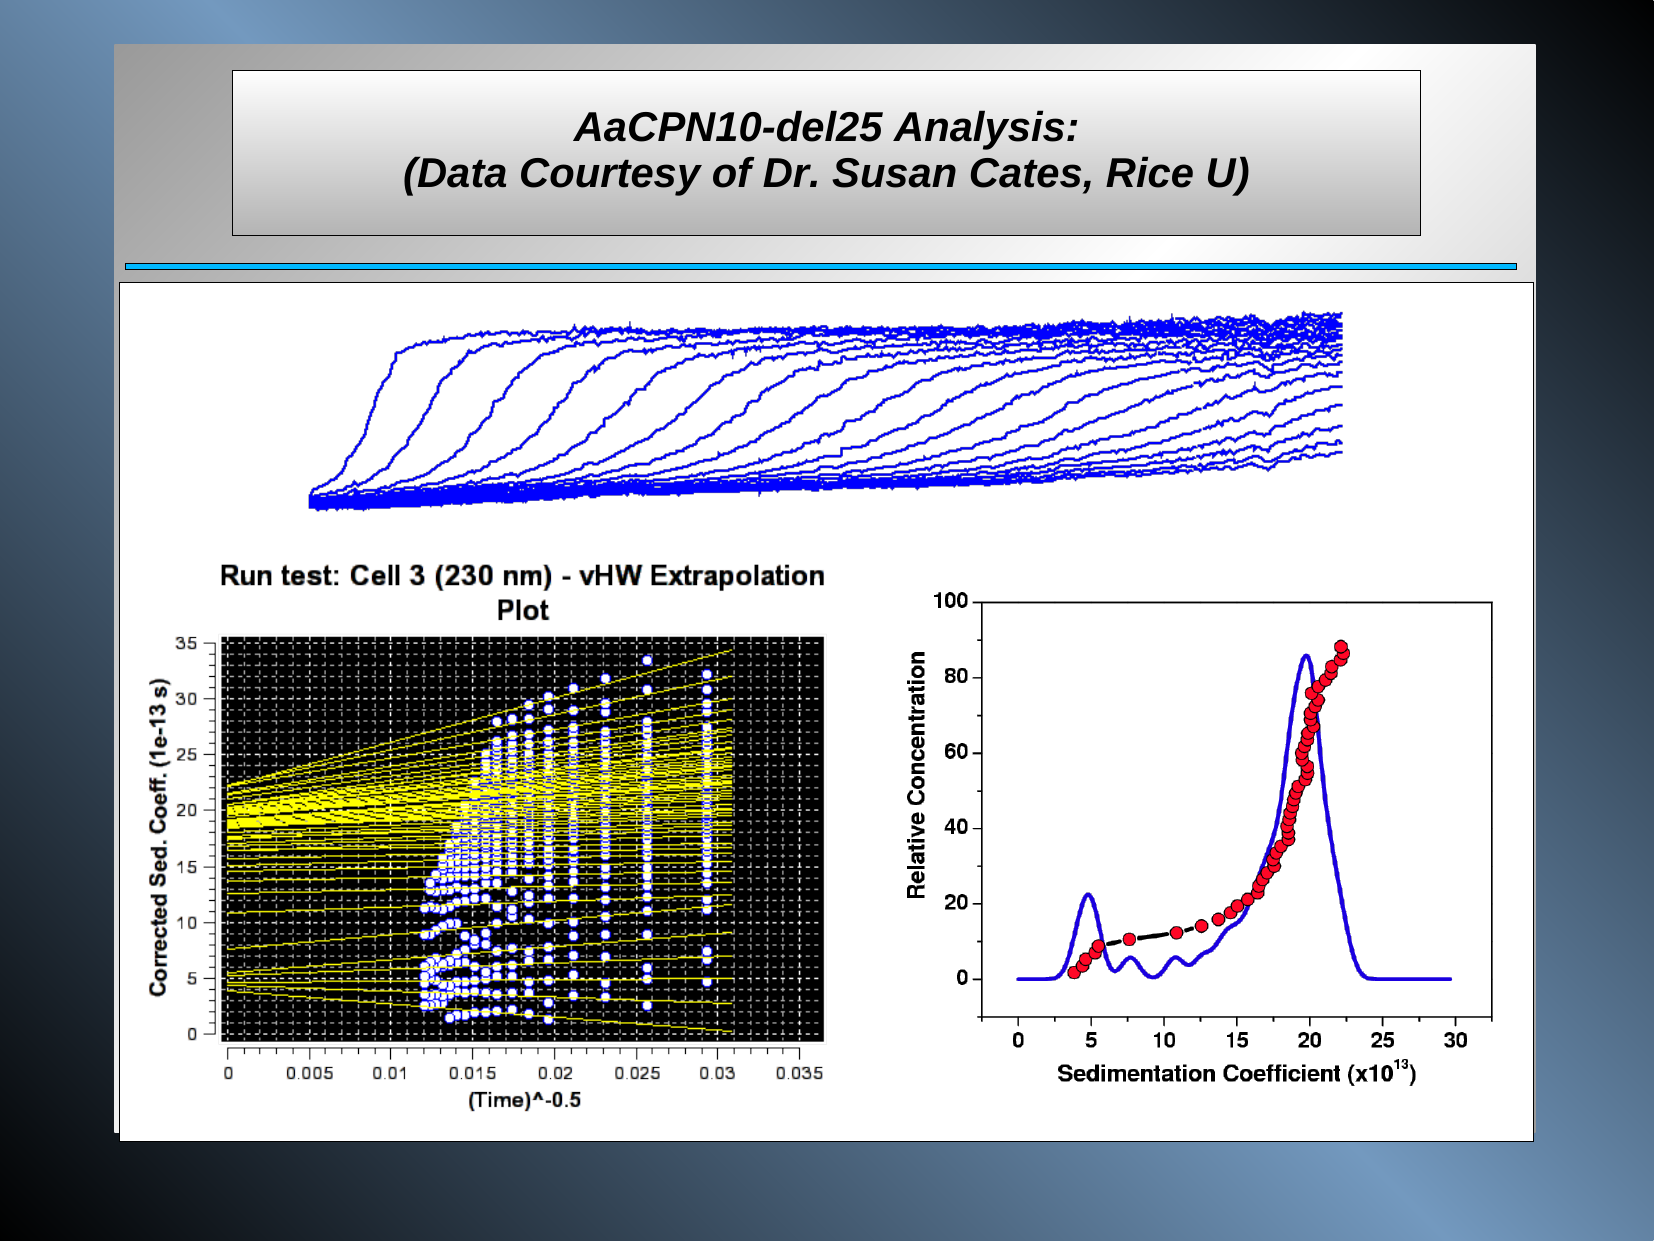

AaCPN10-del25 Analysis:
(Data Courtesy of Dr. Susan Cates, Rice U)